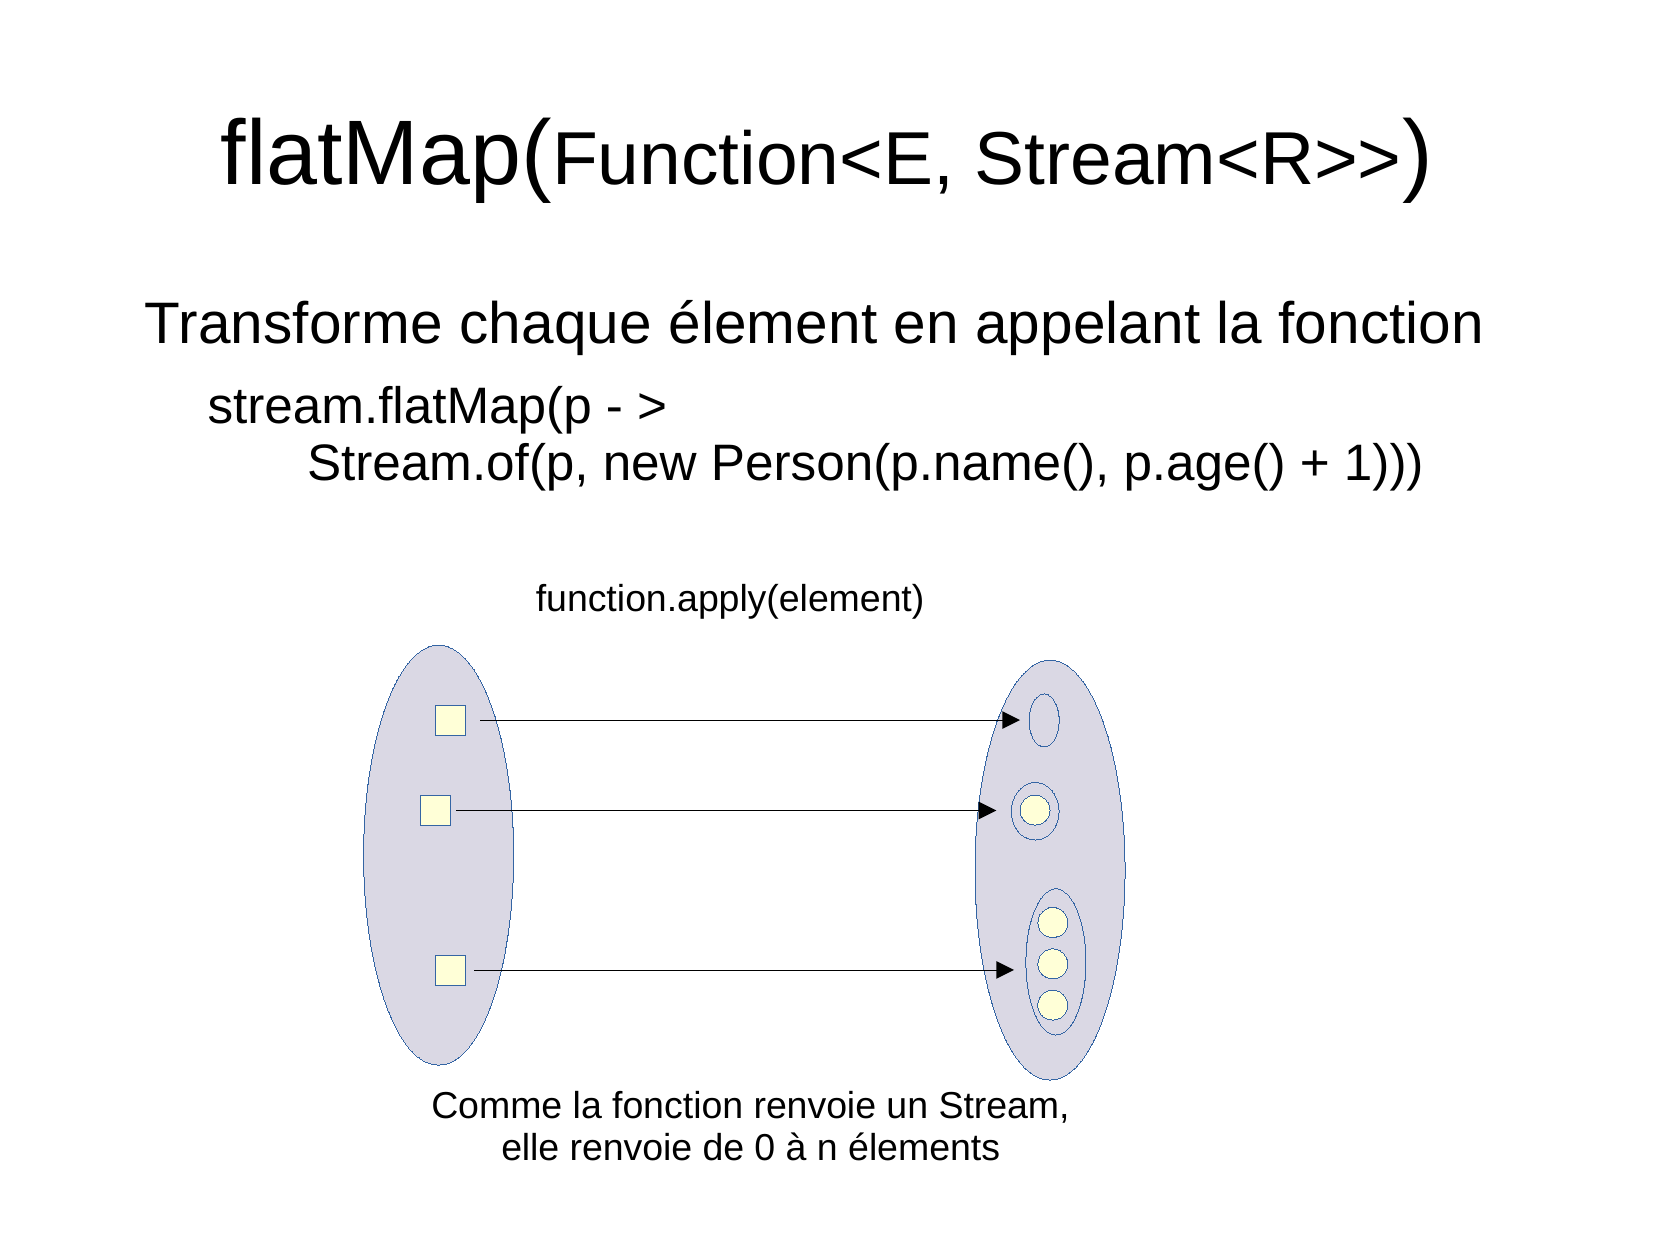

# flatMap(Function<E, Stream<R>>)
Transforme chaque élement en appelant la fonction
stream.flatMap(p - >
 Stream.of(p, new Person(p.name(), p.age() + 1)))
function.apply(element)
Comme la fonction renvoie un Stream,
elle renvoie de 0 à n élements